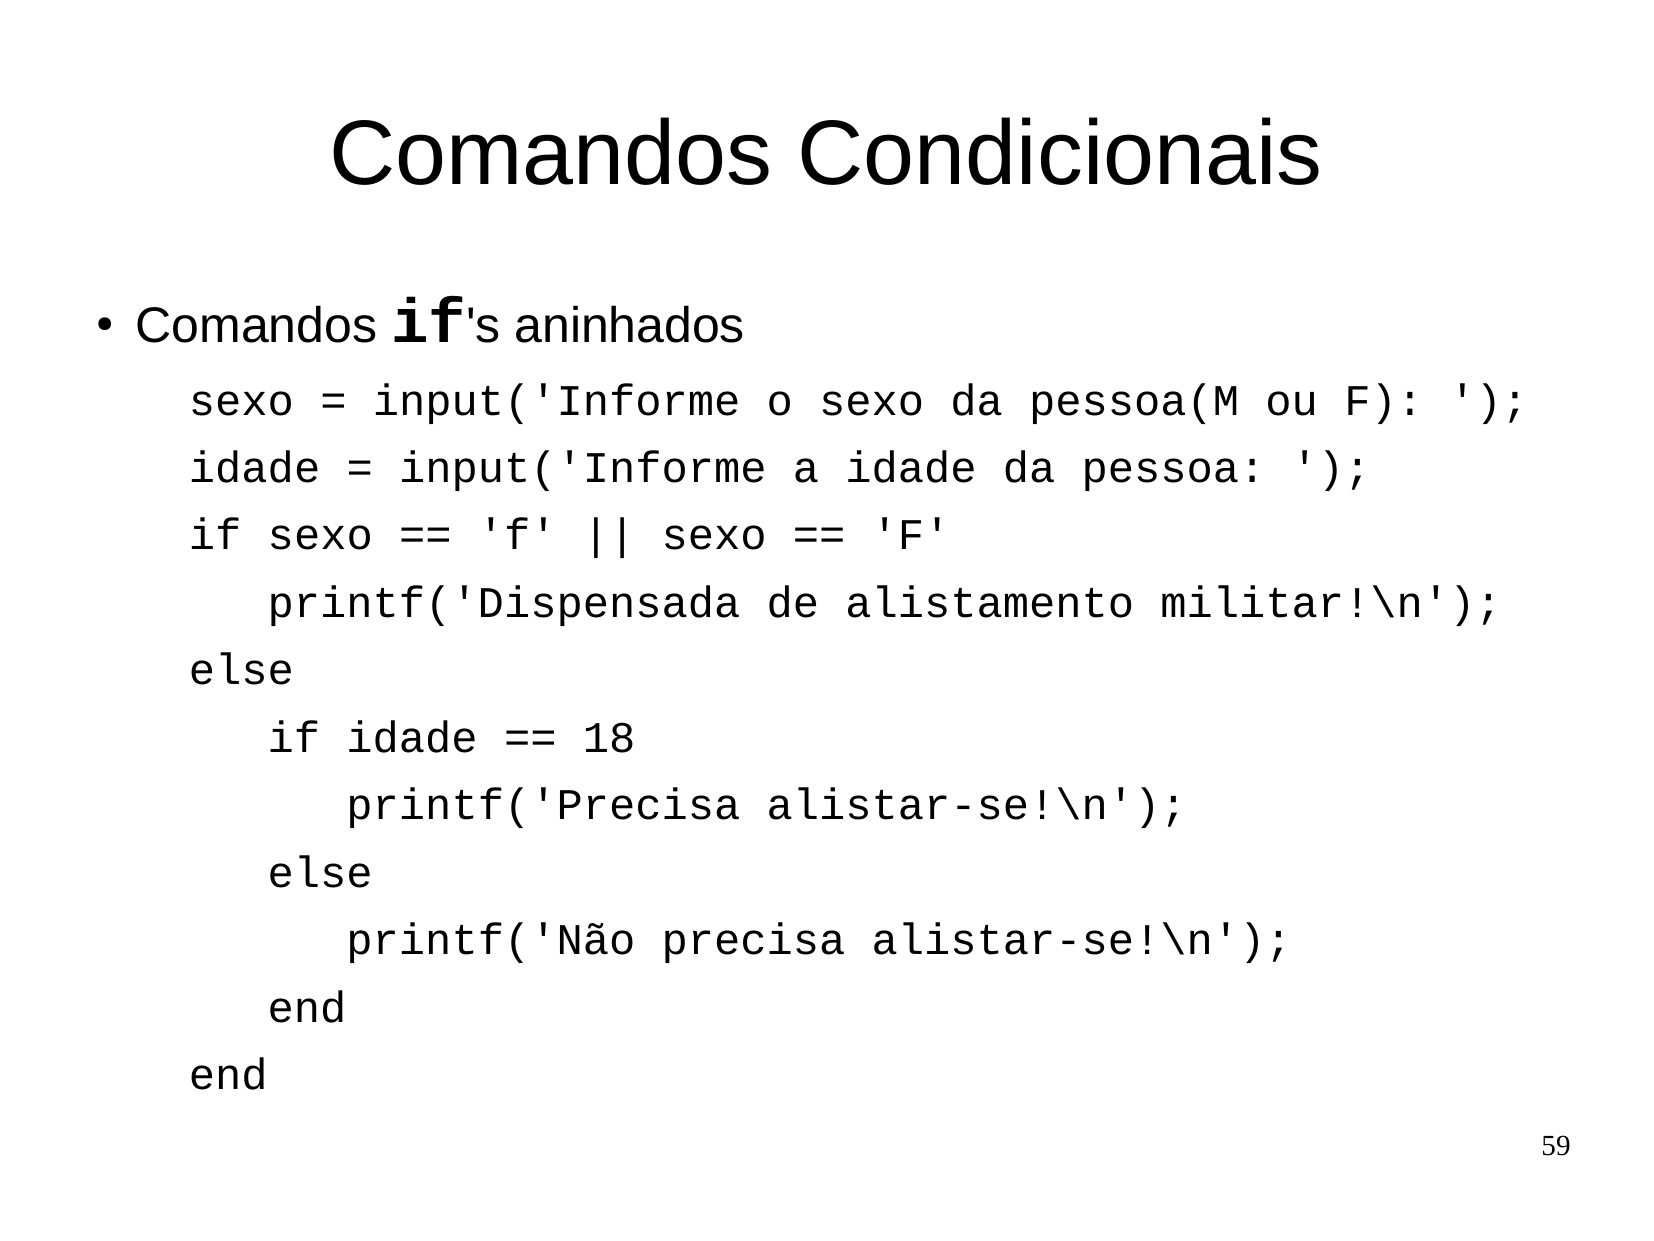

# Comandos Condicionais
Comandos if's aninhados
sexo = input('Informe o sexo da pessoa(M ou F): ');
idade = input('Informe a idade da pessoa: ');
if sexo == 'f' || sexo == 'F'
 printf('Dispensada de alistamento militar!\n');
else
 if idade == 18
 printf('Precisa alistar-se!\n');
 else
 printf('Não precisa alistar-se!\n');
 end
end
59